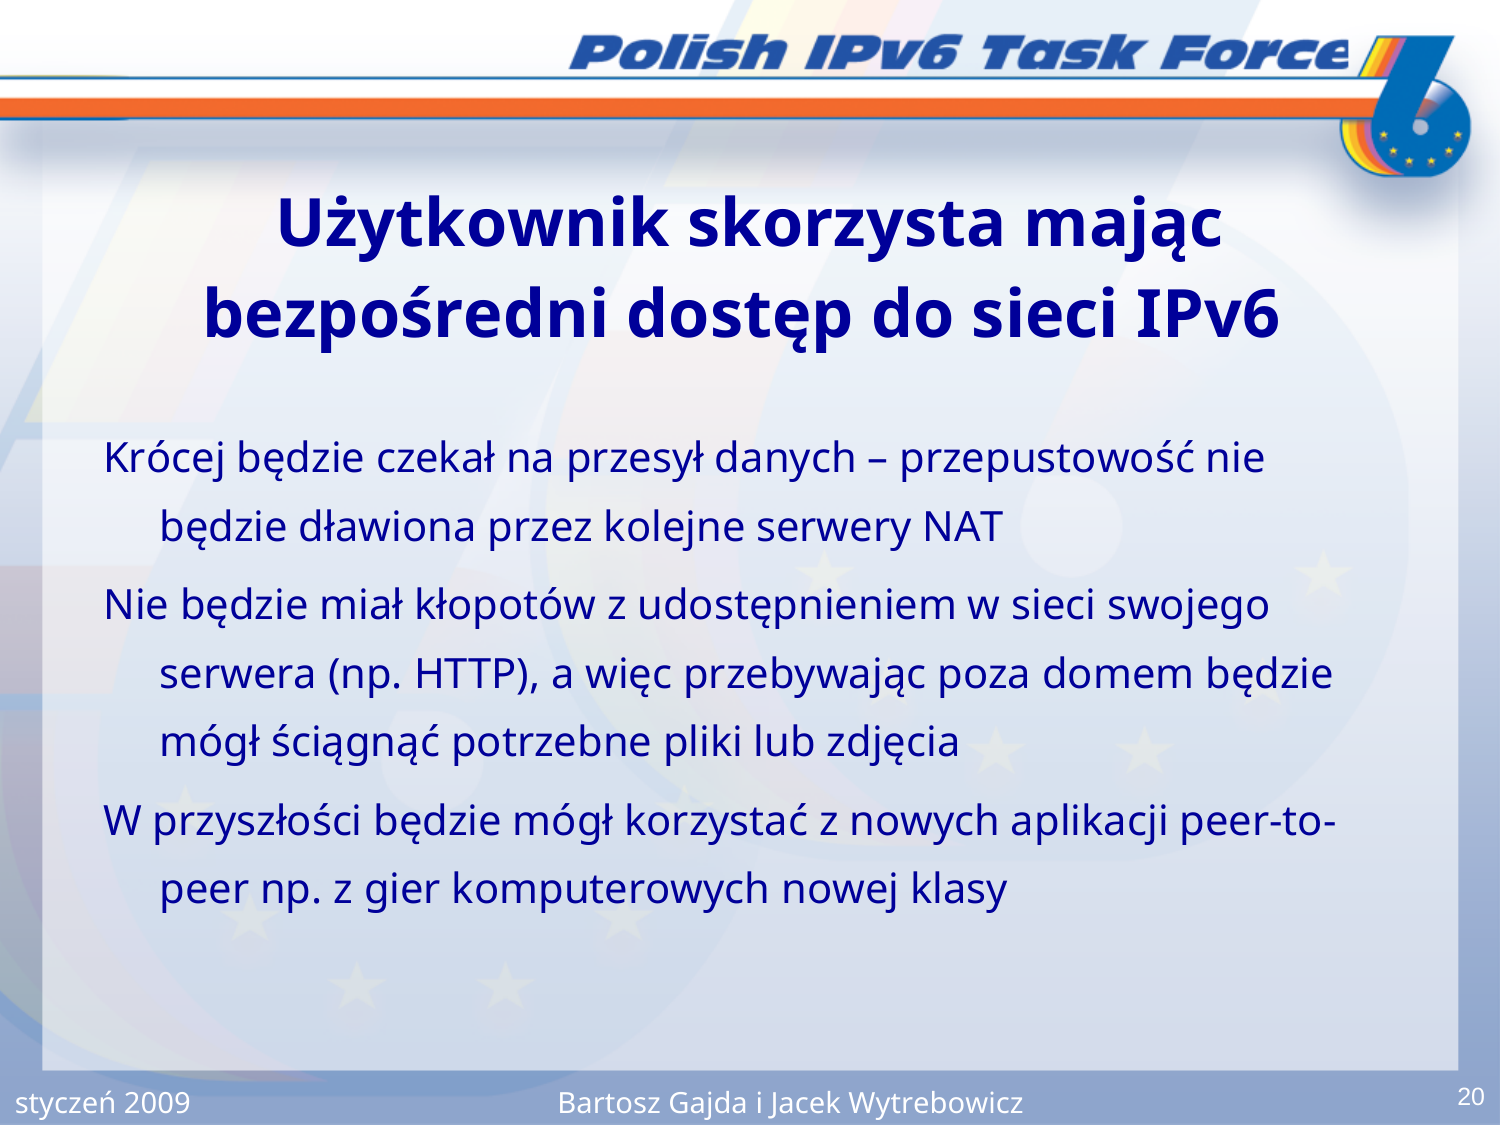

# Użytkownik skorzysta mając bezpośredni dostęp do sieci IPv6
Krócej będzie czekał na przesył danych – przepustowość nie będzie dławiona przez kolejne serwery NAT
Nie będzie miał kłopotów z udostępnieniem w sieci swojego serwera (np. HTTP), a więc przebywając poza domem będzie mógł ściągnąć potrzebne pliki lub zdjęcia
W przyszłości będzie mógł korzystać z nowych aplikacji peer-to-peer np. z gier komputerowych nowej klasy
styczeń 2009
Bartosz Gajda i Jacek Wytrebowicz
20